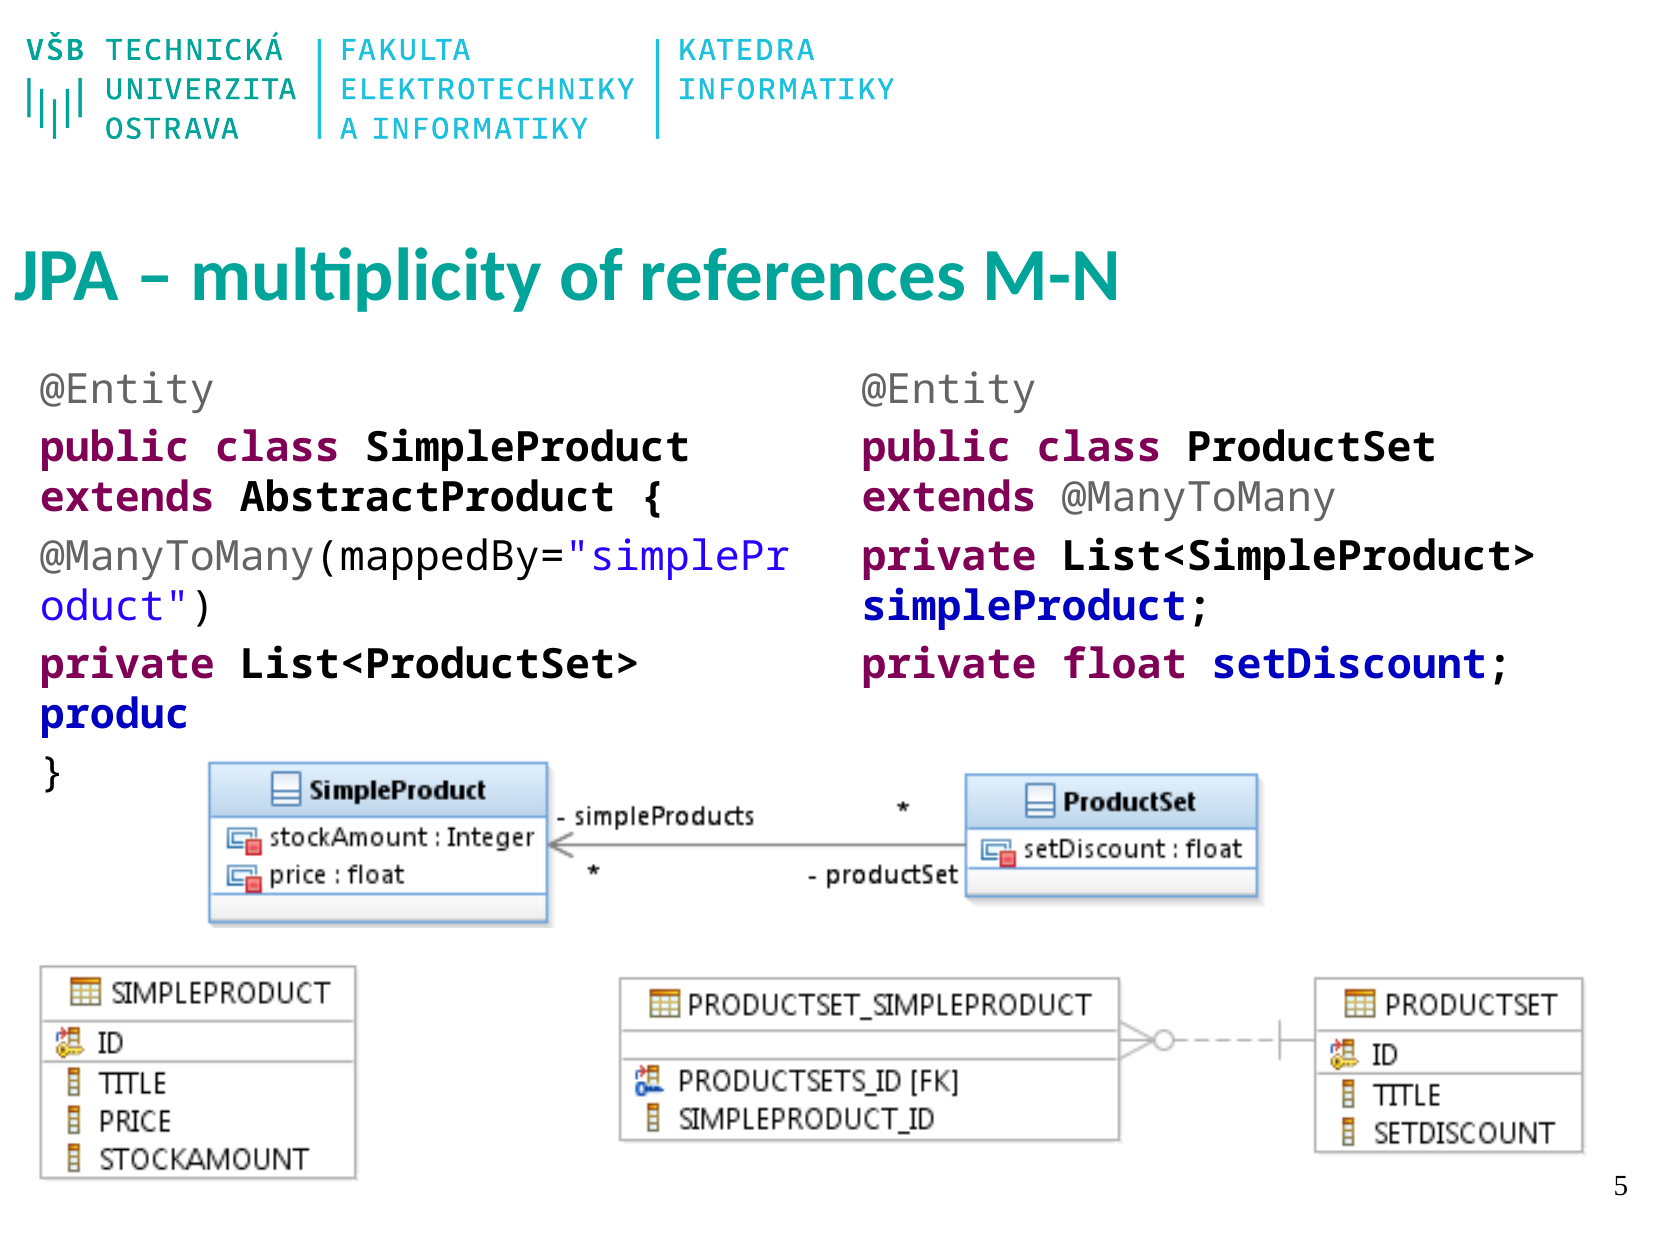

# JPA – multiplicity of references M-N
@Entity
public class SimpleProduct extends AbstractProduct {
@ManyToMany(mappedBy="simpleProduct")
private List<ProductSet> productSets;
}
@Entity
public class ProductSet extends @ManyToMany
private List<SimpleProduct> simpleProduct;
private float setDiscount;
}
VEA - Vývoj Enterprise Aplikací
175